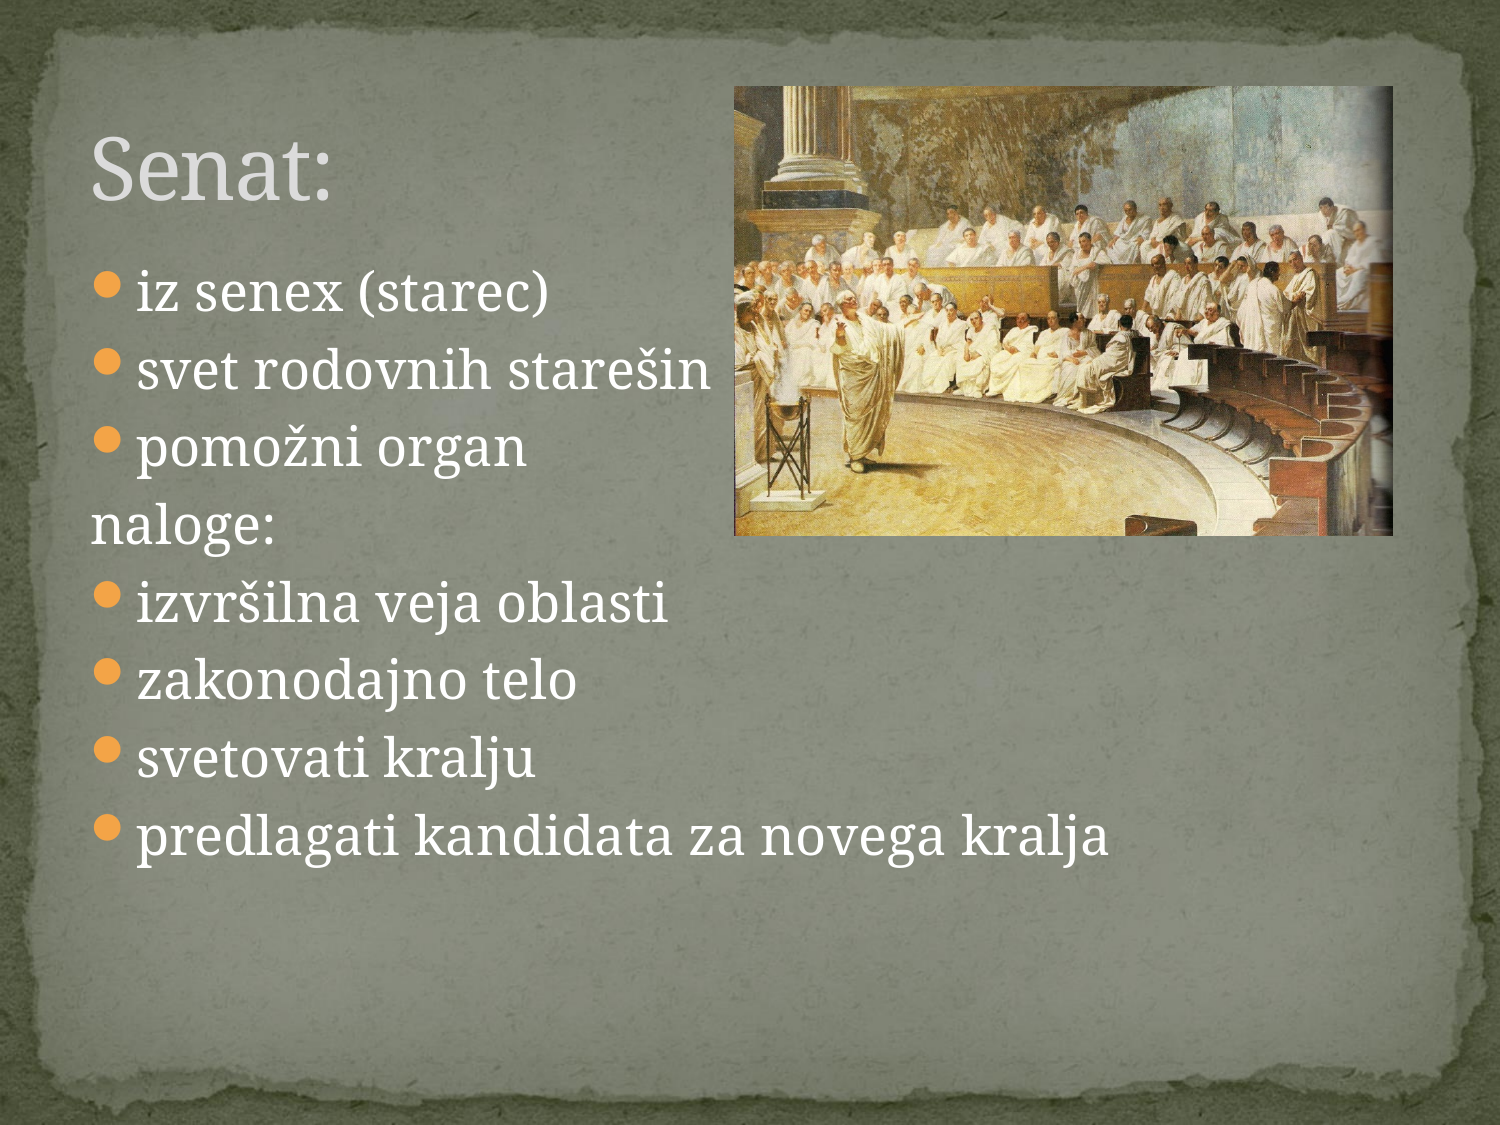

Senat:
# iz senex (starec)
svet rodovnih starešin
pomožni organ
naloge:
izvršilna veja oblasti
zakonodajno telo
svetovati kralju
predlagati kandidata za novega kralja